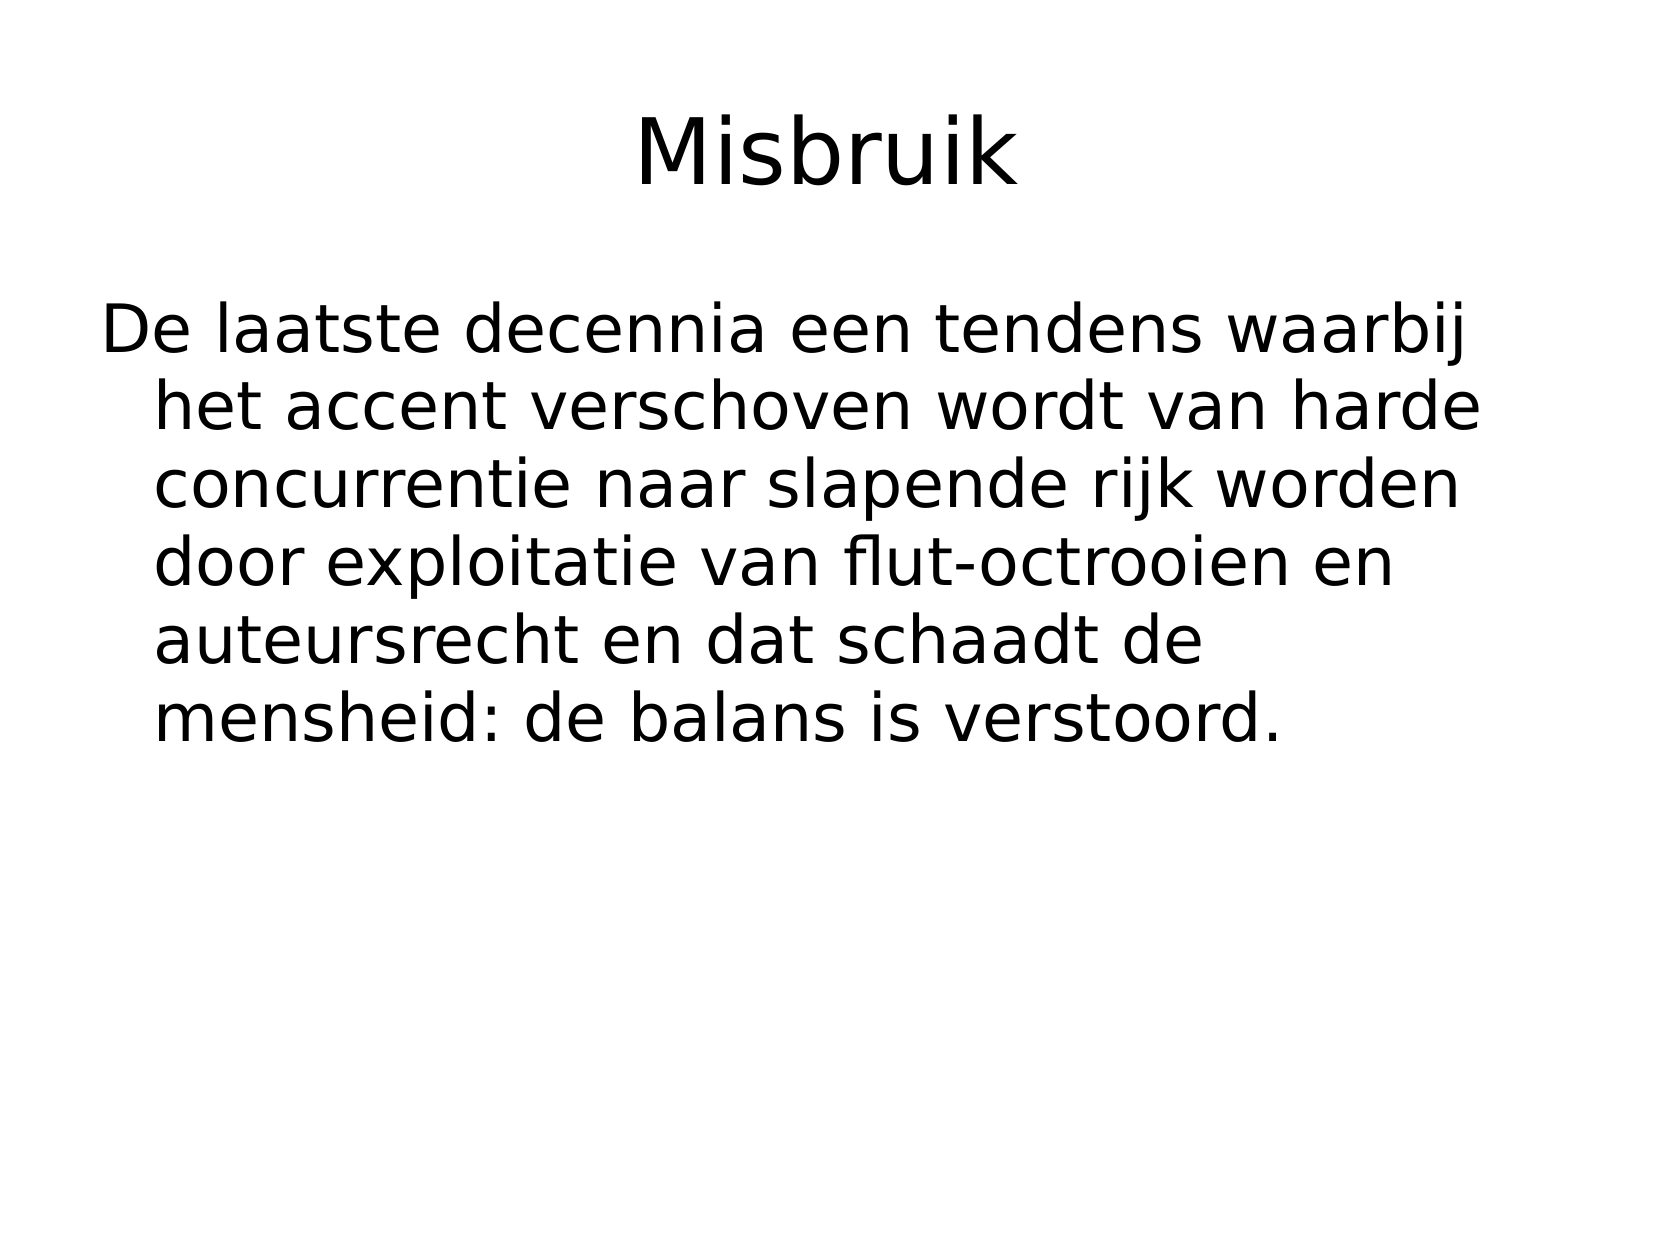

# Misbruik
De laatste decennia een tendens waarbij het accent verschoven wordt van harde concurrentie naar slapende rijk worden door exploitatie van flut-octrooien en auteursrecht en dat schaadt de mensheid: de balans is verstoord.